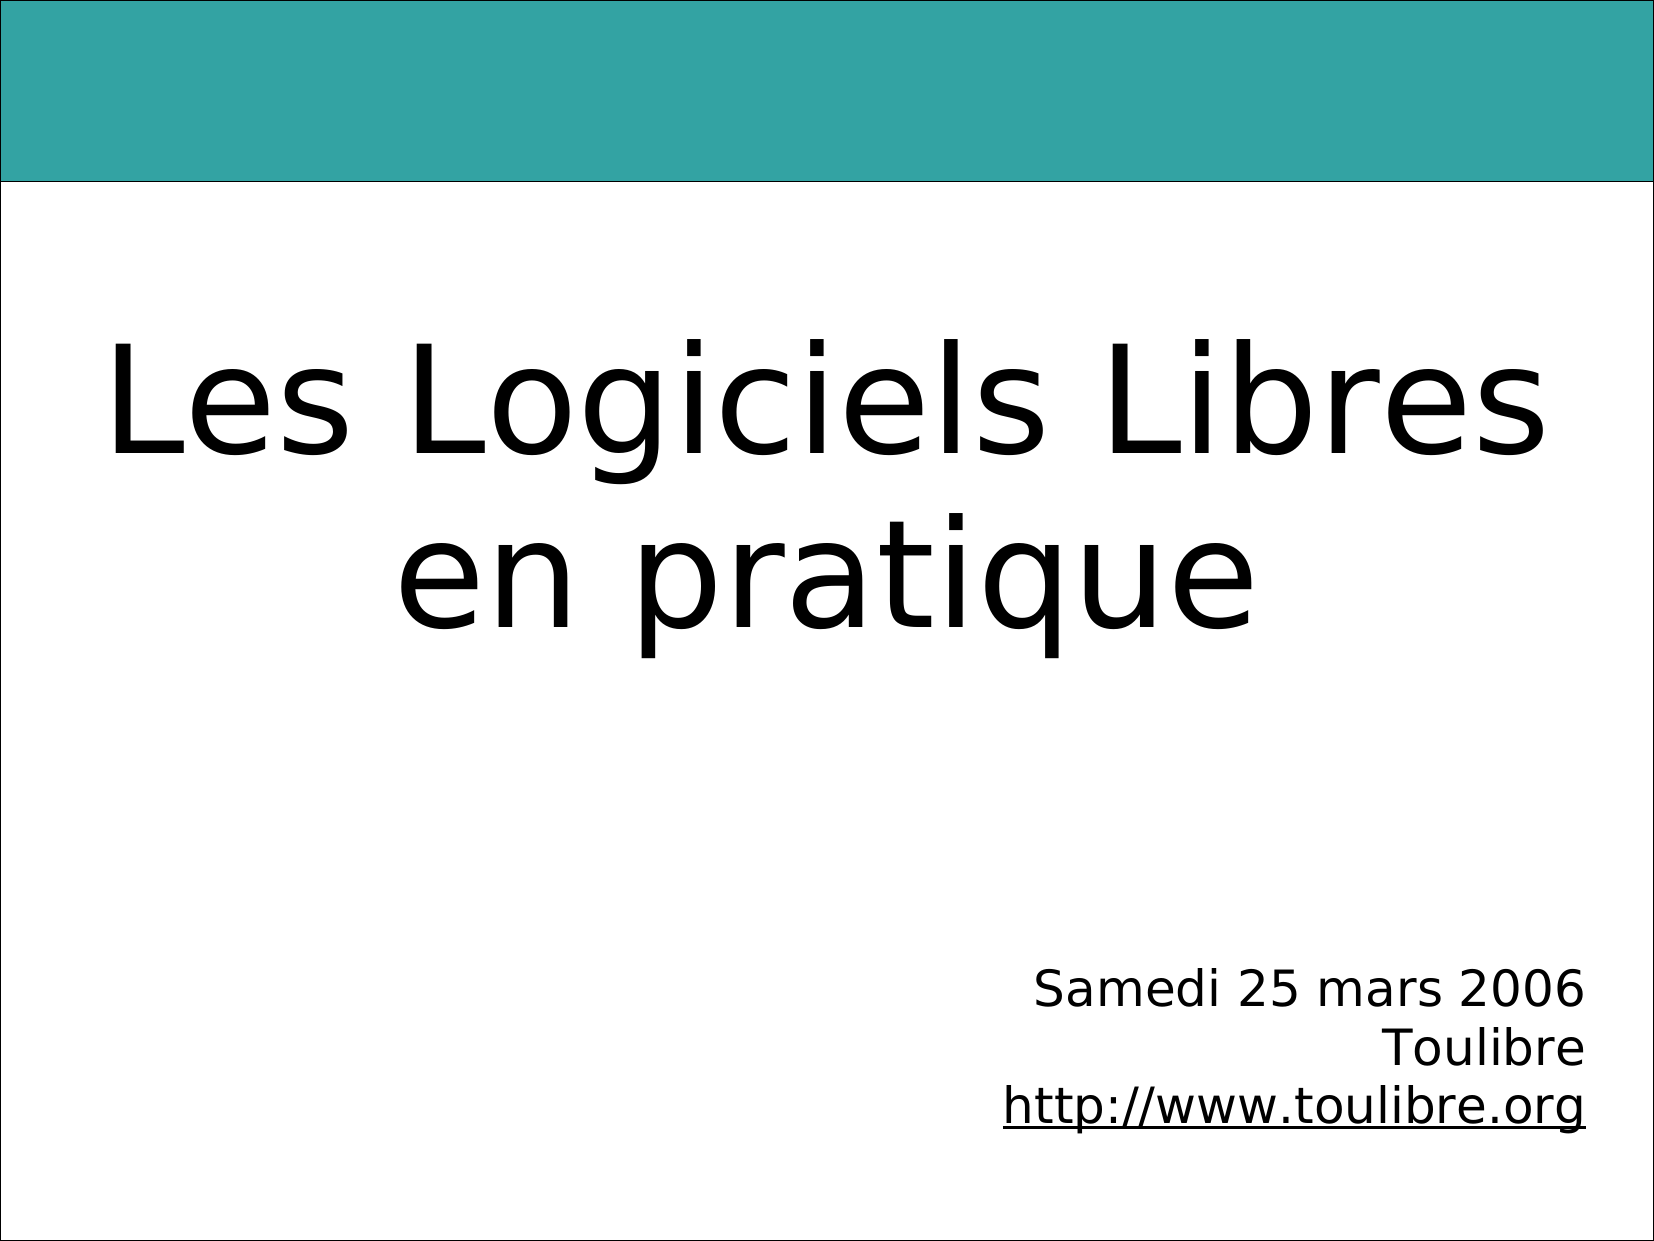

Les Logiciels Libres
en pratique
Samedi 25 mars 2006
Toulibre
http://www.toulibre.org